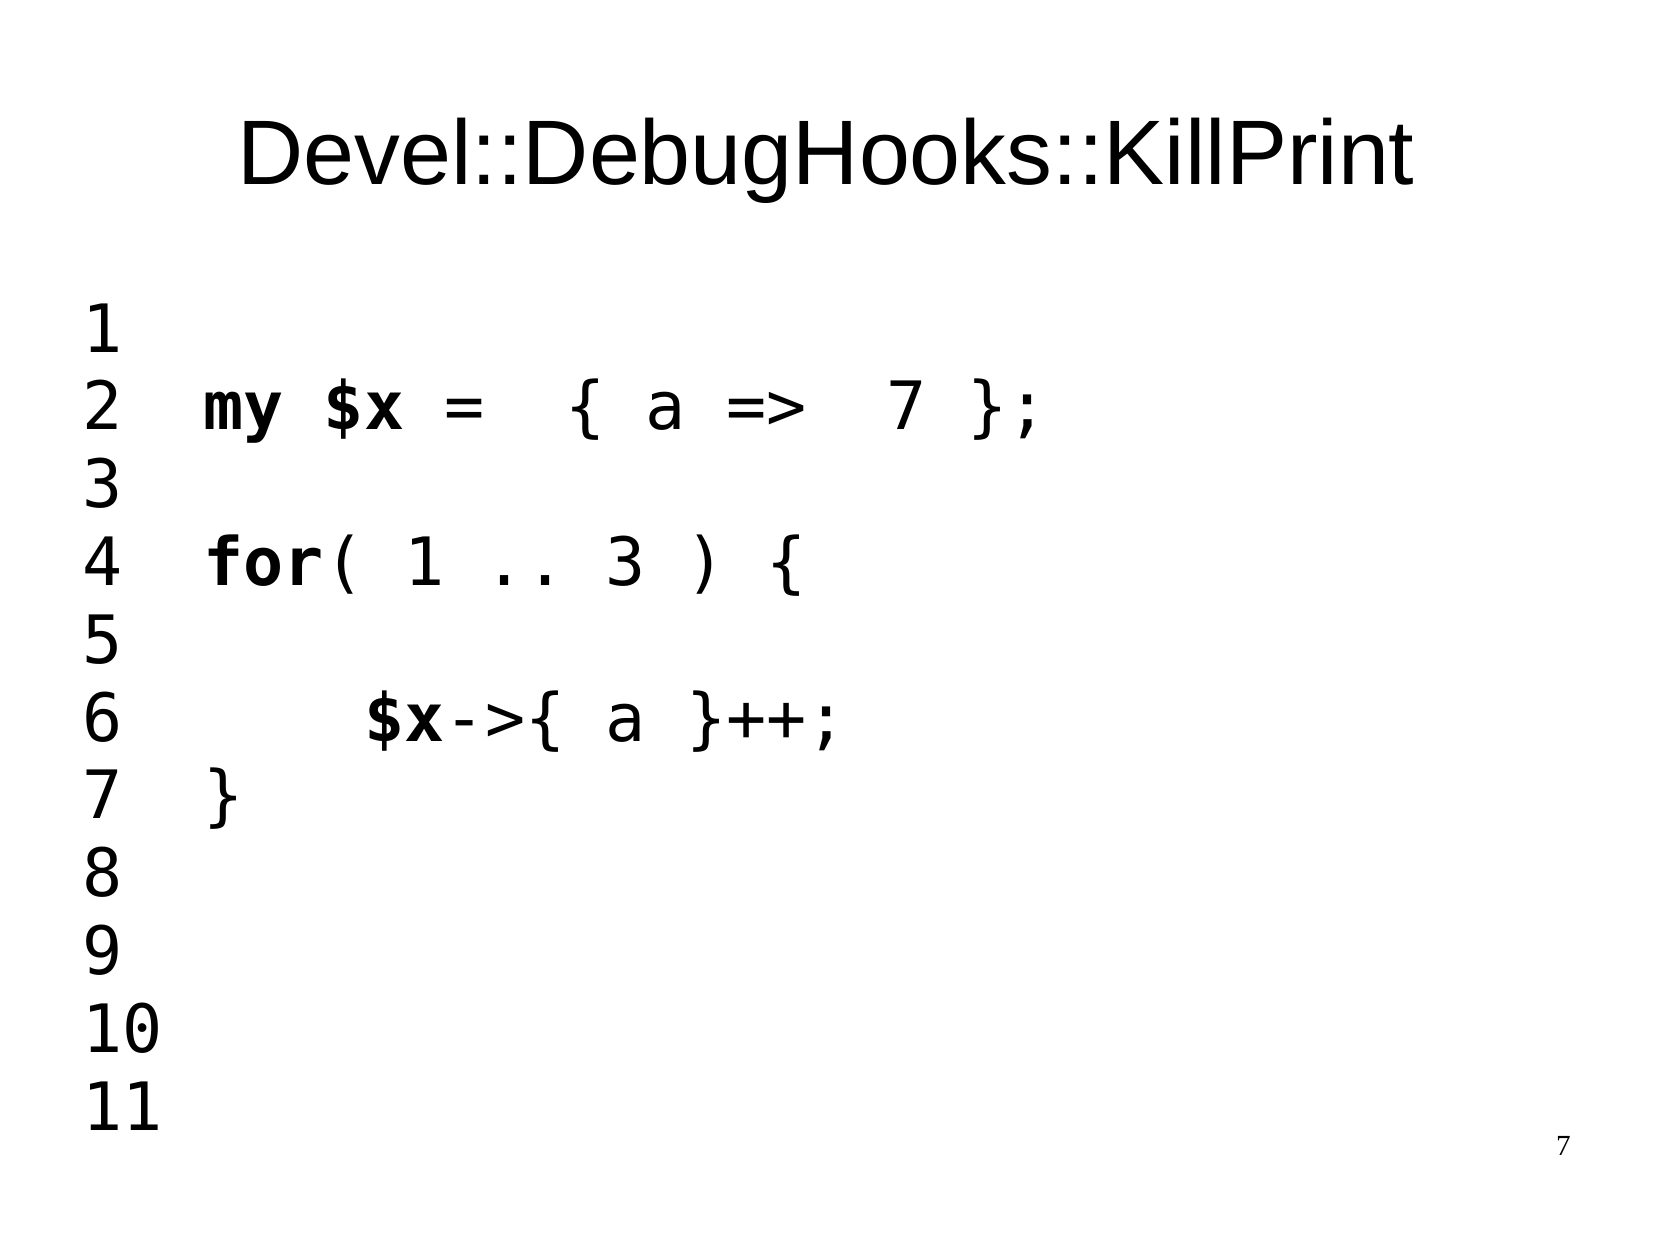

# Devel::DebugHooks::KillPrint
1
2 my $x = { a => 7 };
3
4 for( 1 .. 3 ) {
5
6 $x->{ a }++;
7 }
8
9
10
11
7